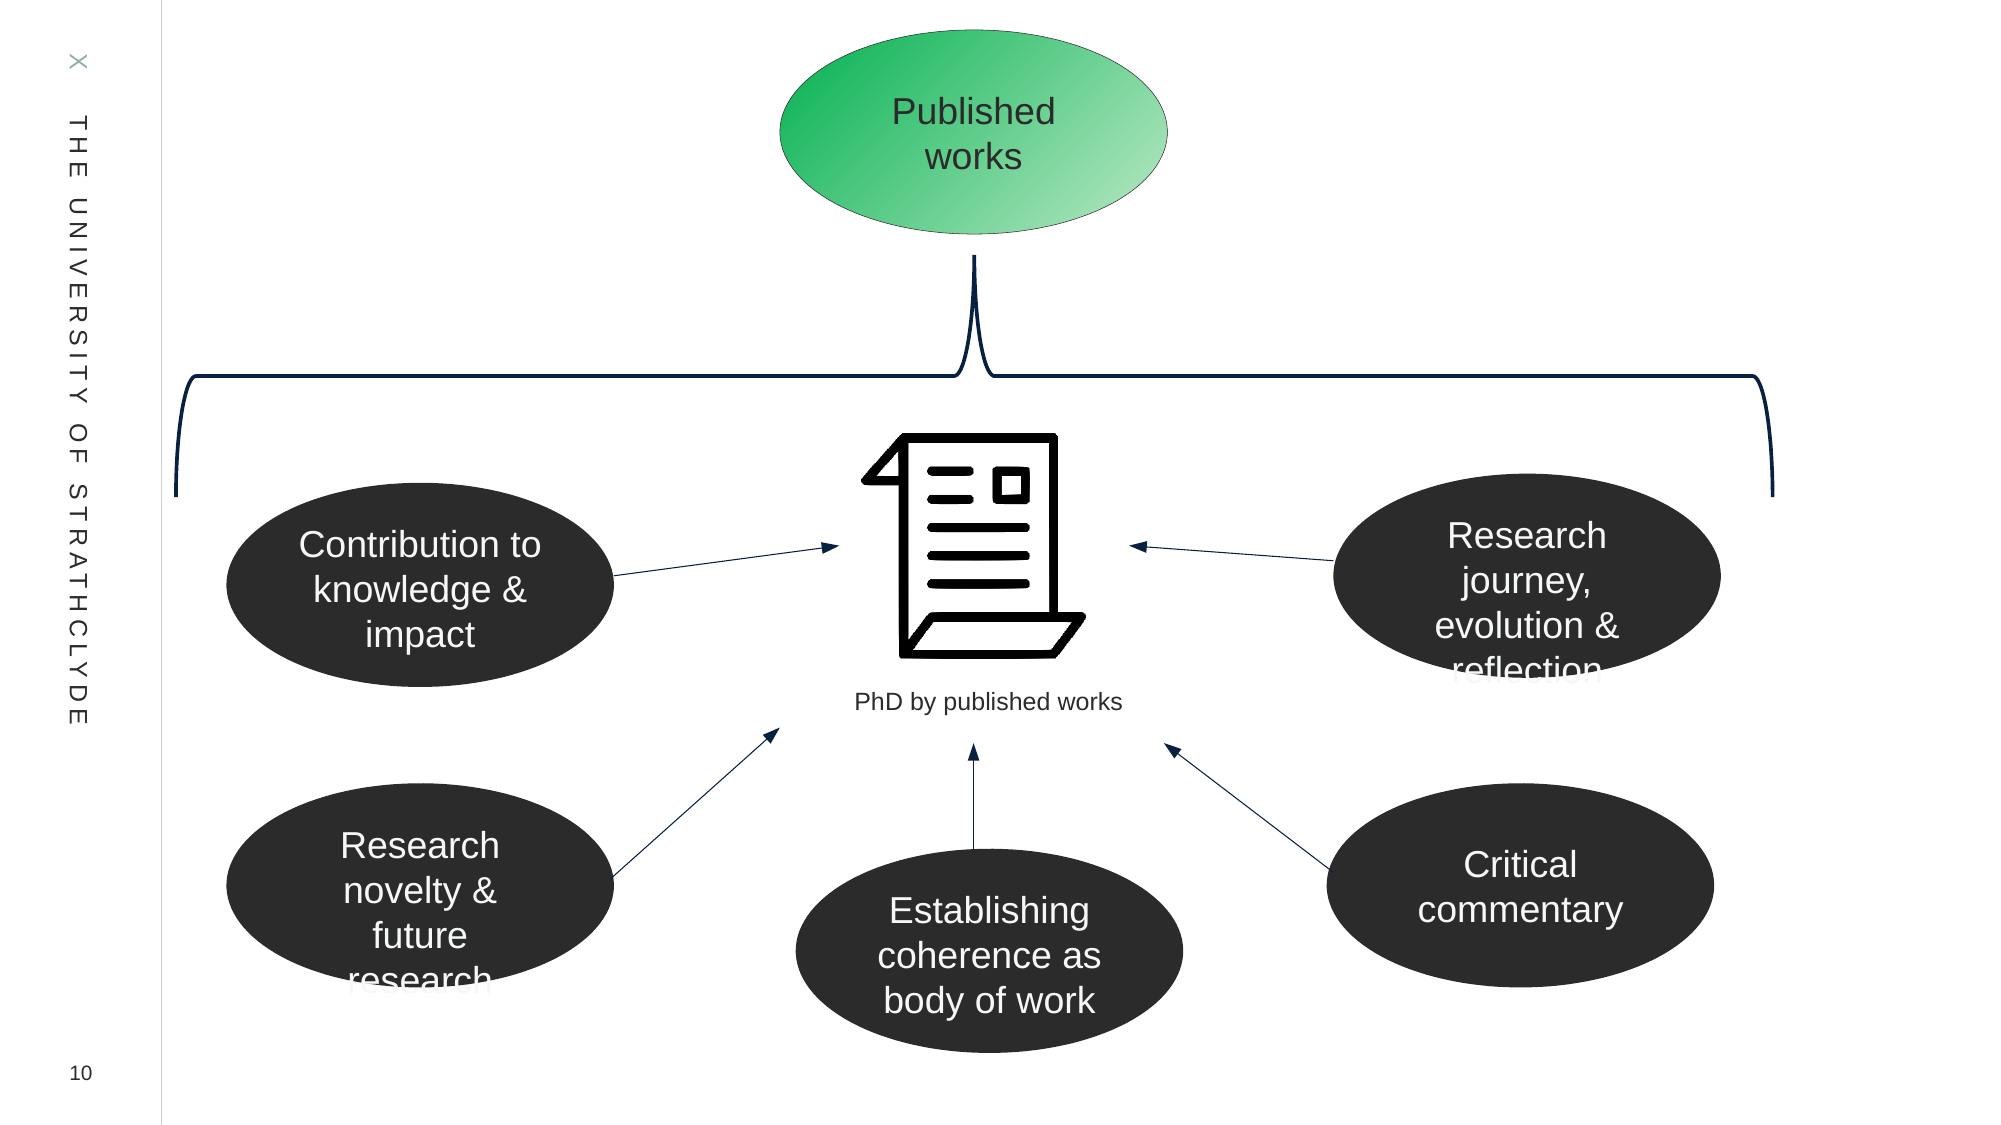

Published works
Research journey, evolution & reflection
Contribution to knowledge & impact
PhD by published works
Research novelty & future research
Critical commentary
Establishing coherence as body of work